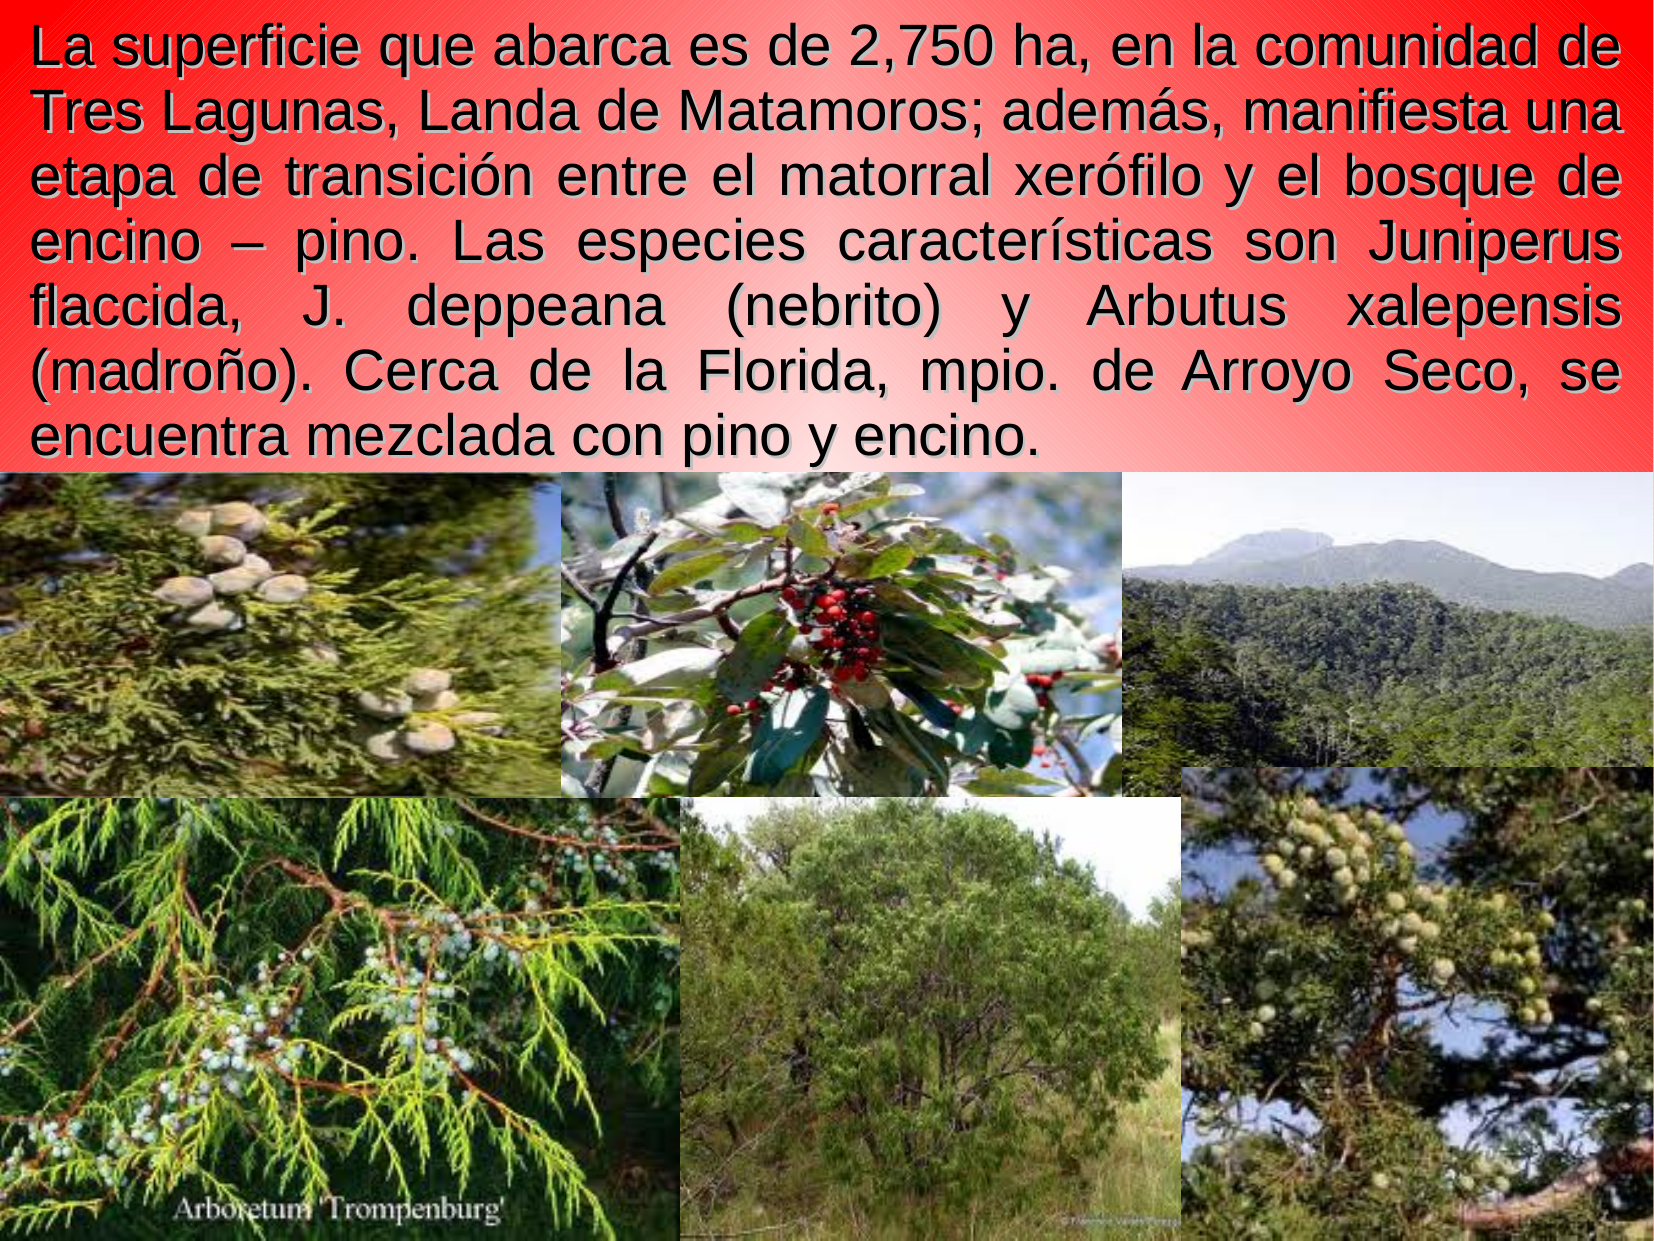

# La superficie que abarca es de 2,750 ha, en la comunidad de Tres Lagunas, Landa de Matamoros; además, manifiesta una etapa de transición entre el matorral xerófilo y el bosque de encino – pino. Las especies características son Juniperus flaccida, J. deppeana (nebrito) y Arbutus xalepensis (madroño). Cerca de la Florida, mpio. de Arroyo Seco, se encuentra mezclada con pino y encino.